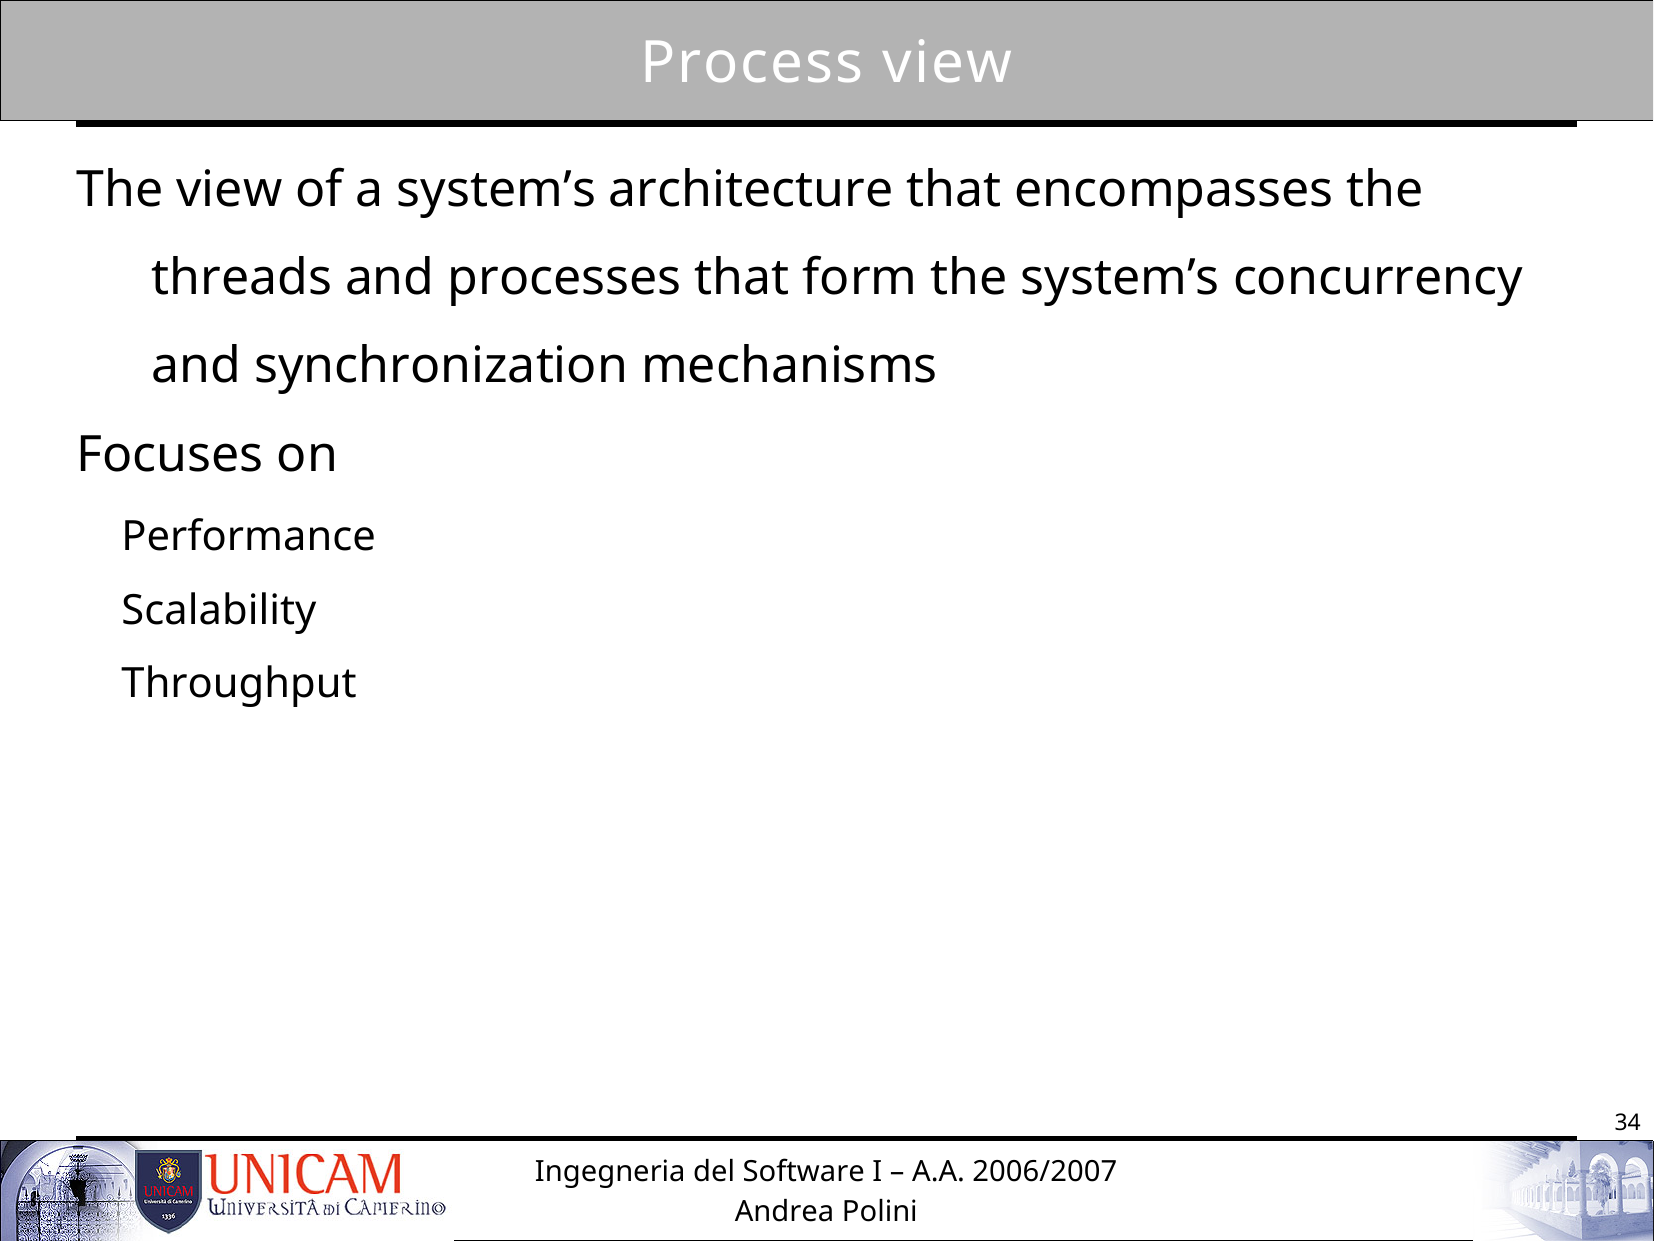

# Process view
The view of a system’s architecture that encompasses the threads and processes that form the system’s concurrency and synchronization mechanisms
Focuses on
Performance
Scalability
Throughput
34